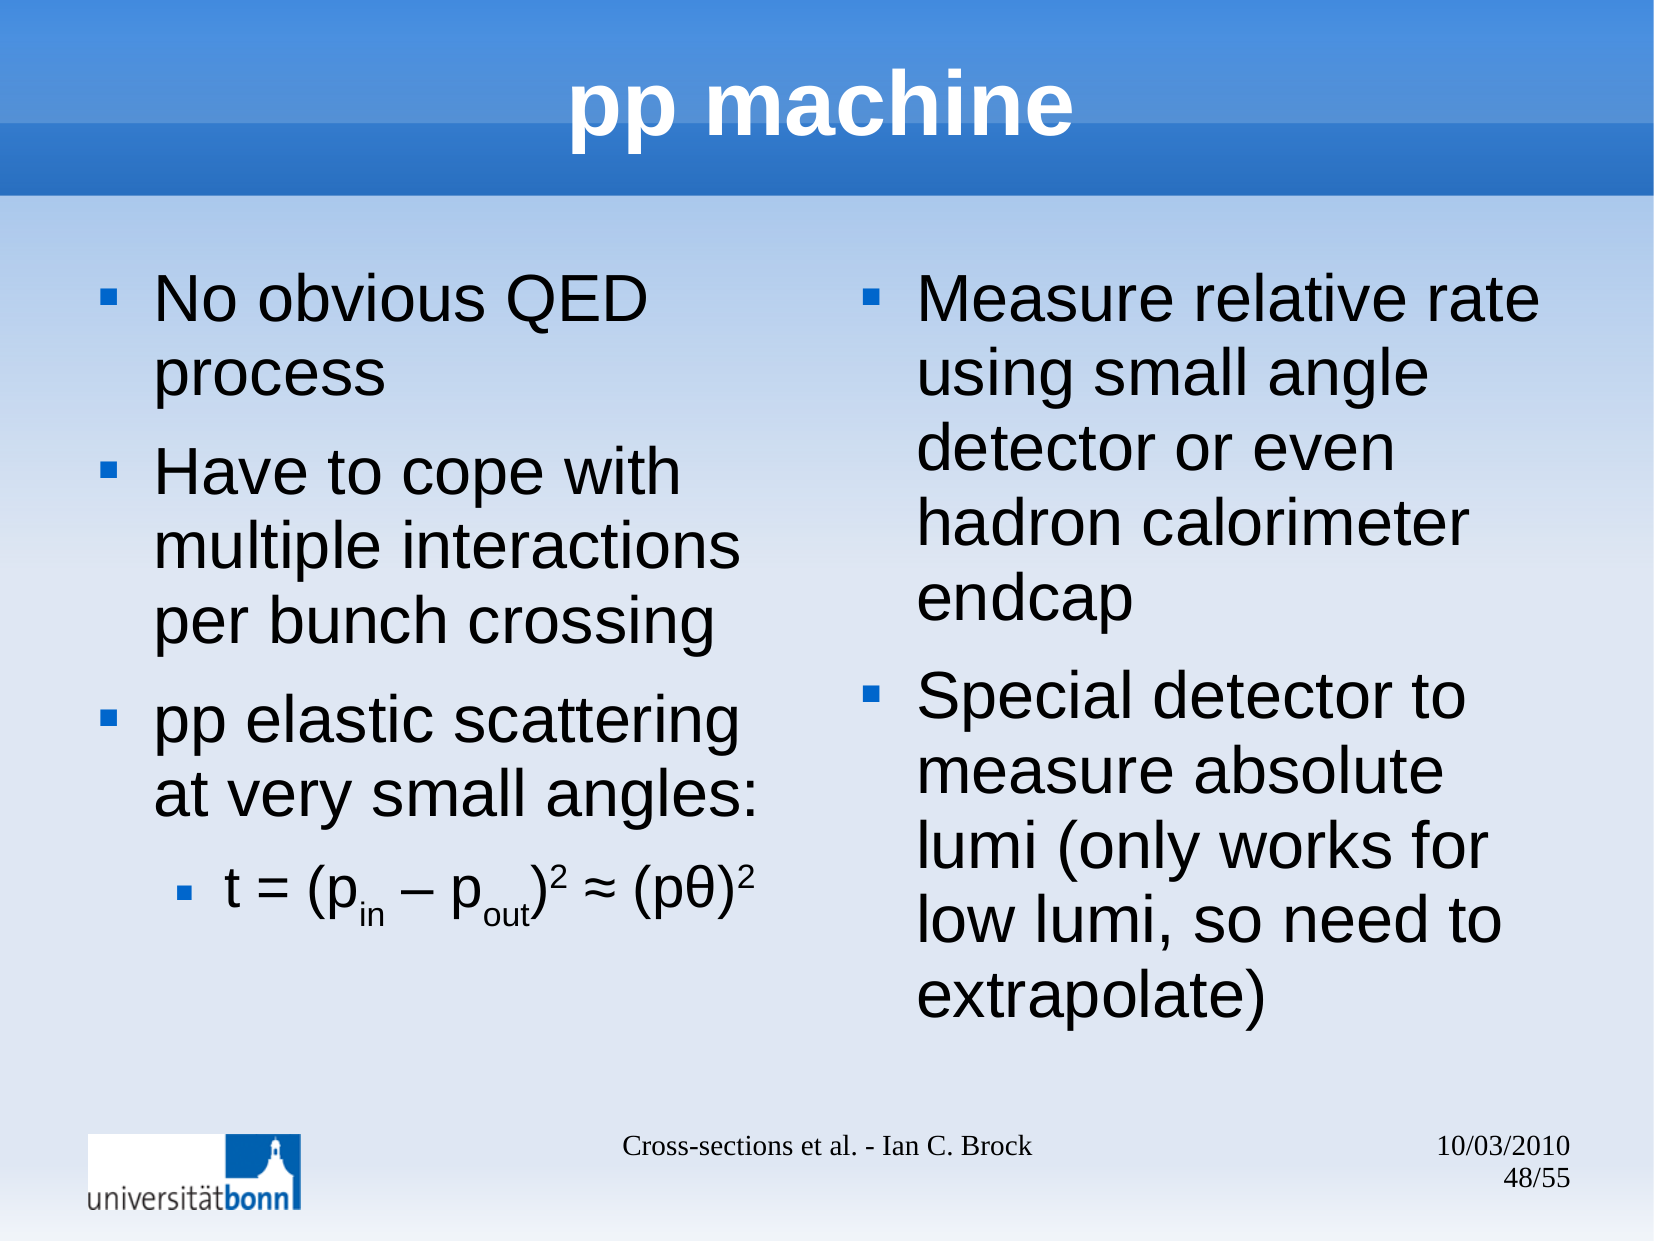

# pp machine
No obvious QED process
Have to cope with multiple interactions per bunch crossing
pp elastic scattering at very small angles:
t = (pin – pout)2 ≈ (pθ)2
Measure relative rate using small angle detector or even hadron calorimeter endcap
Special detector to measure absolute lumi (only works for low lumi, so need to extrapolate)
Cross-sections et al. - Ian C. Brock
48